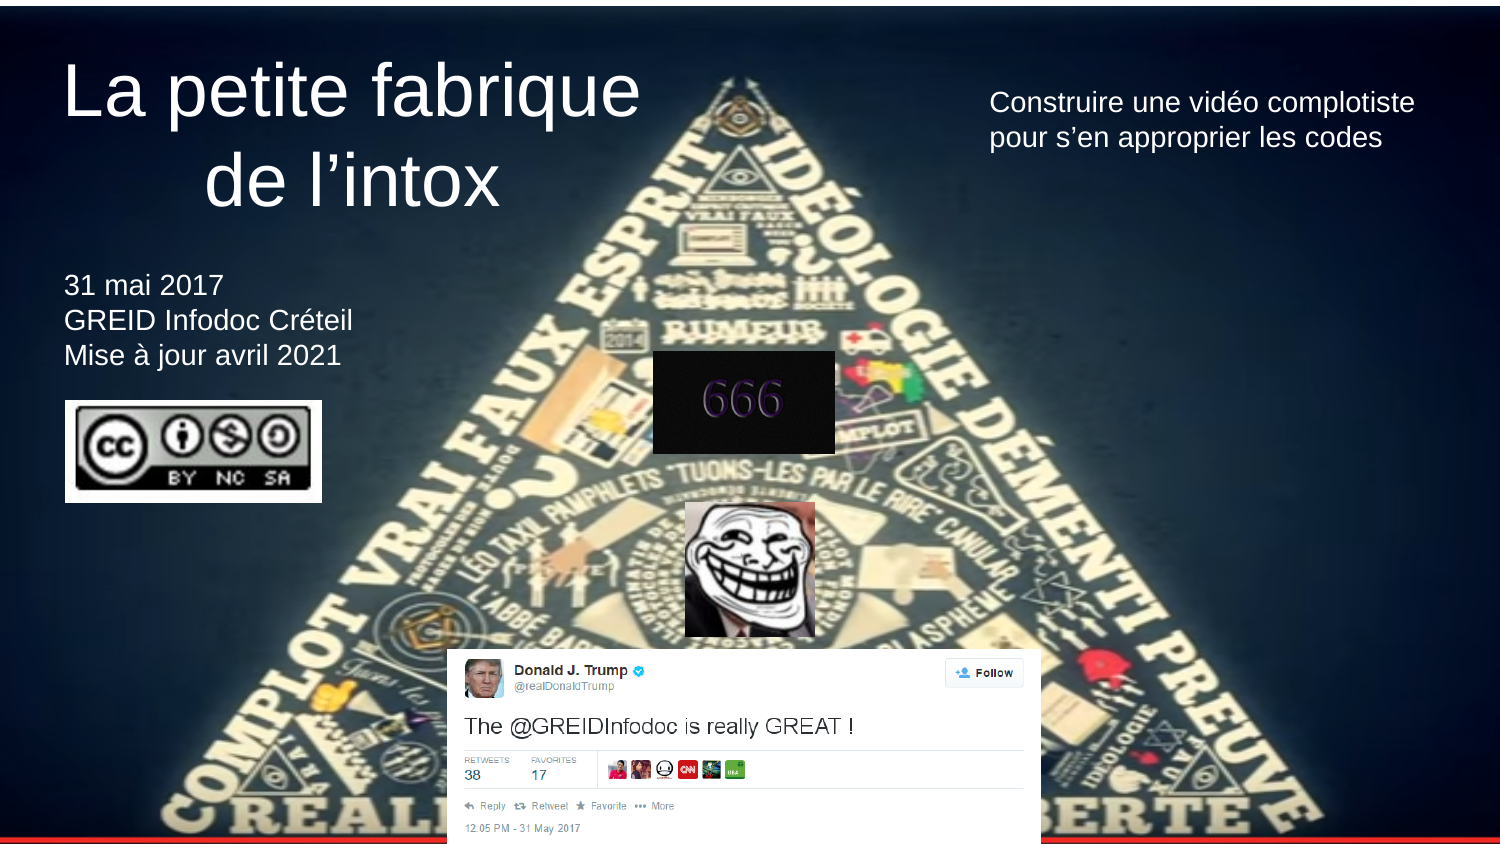

La petite fabrique de l’intox
Construire une vidéo complotiste pour s’en approprier les codes
31 mai 2017
GREID Infodoc Créteil
Mise à jour avril 2021